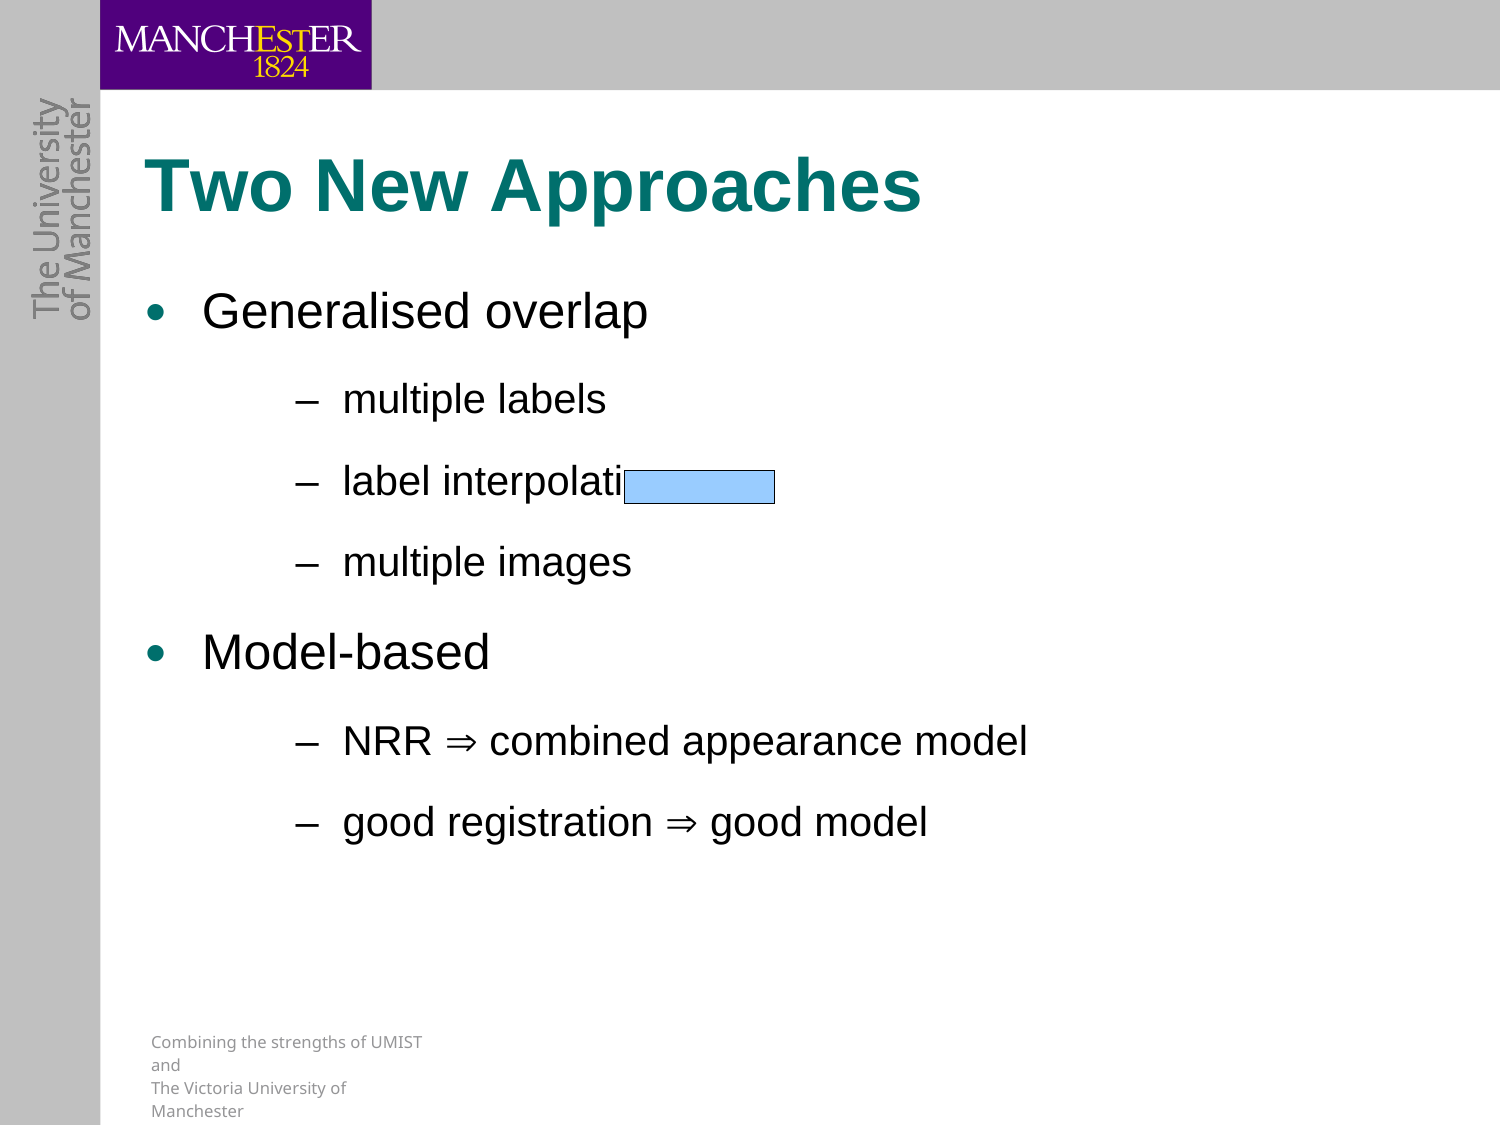

# Two New Approaches
Generalised overlap
multiple labels
label interpolation
multiple images
Model-based
NRR  combined appearance model
good registration  good model